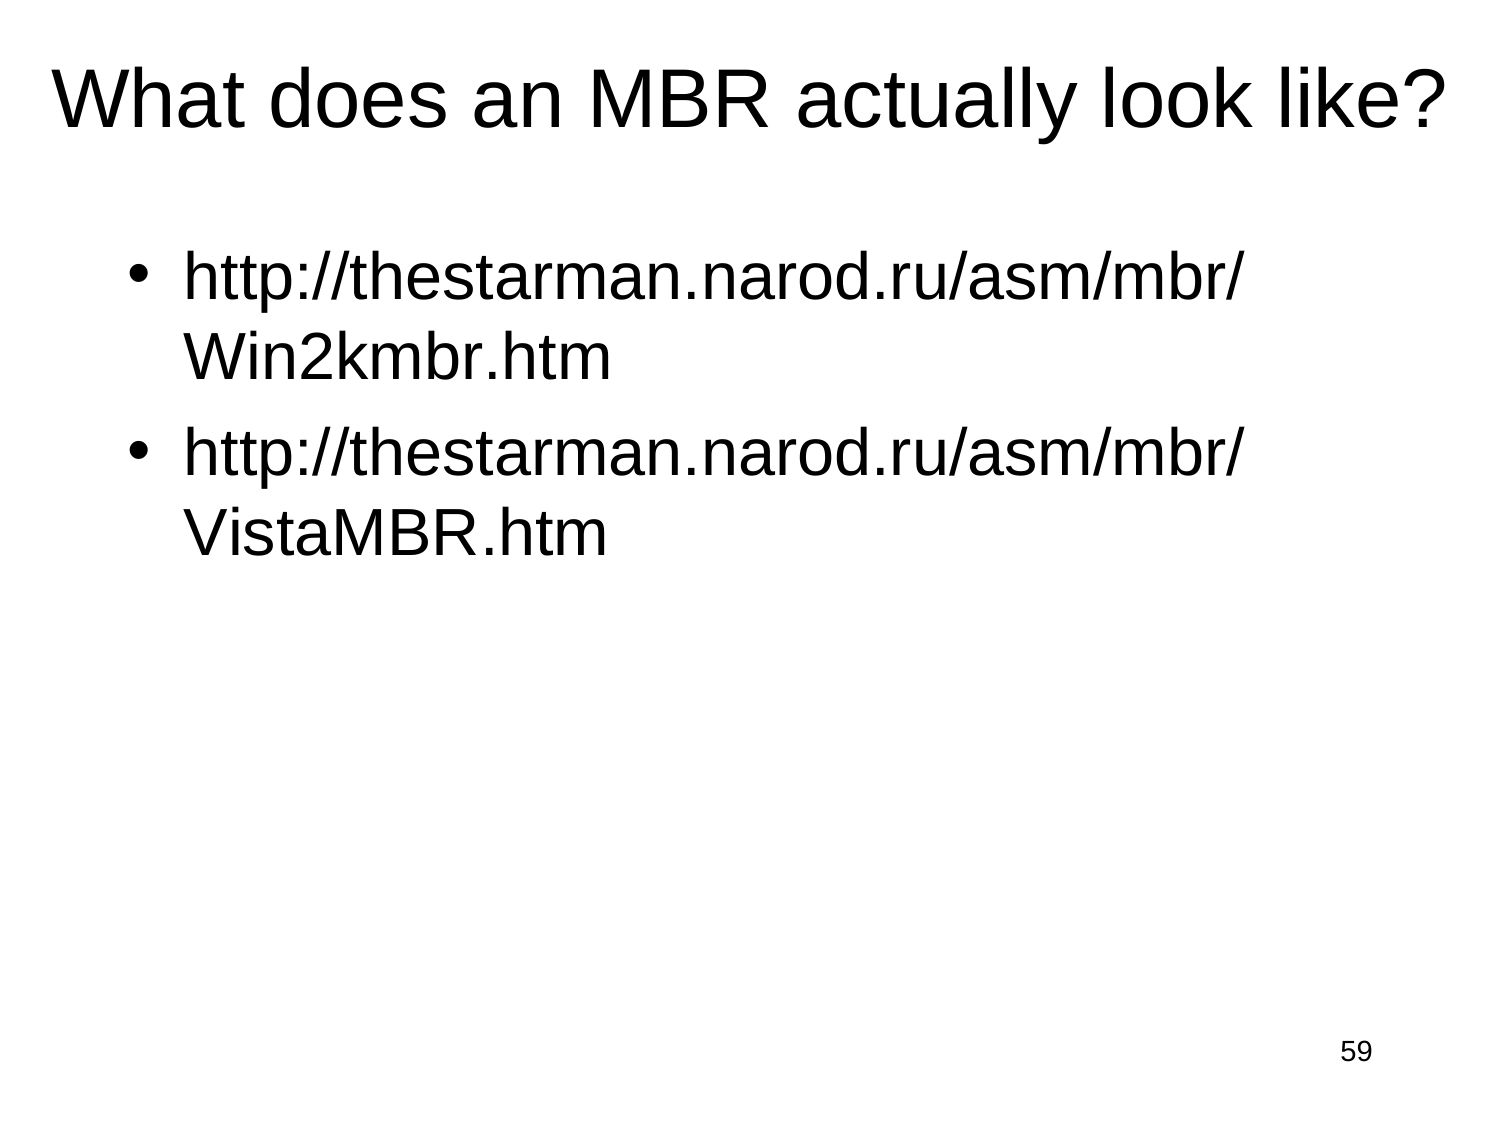

# What does an MBR actually look like?
http://thestarman.narod.ru/asm/mbr/Win2kmbr.htm
http://thestarman.narod.ru/asm/mbr/VistaMBR.htm